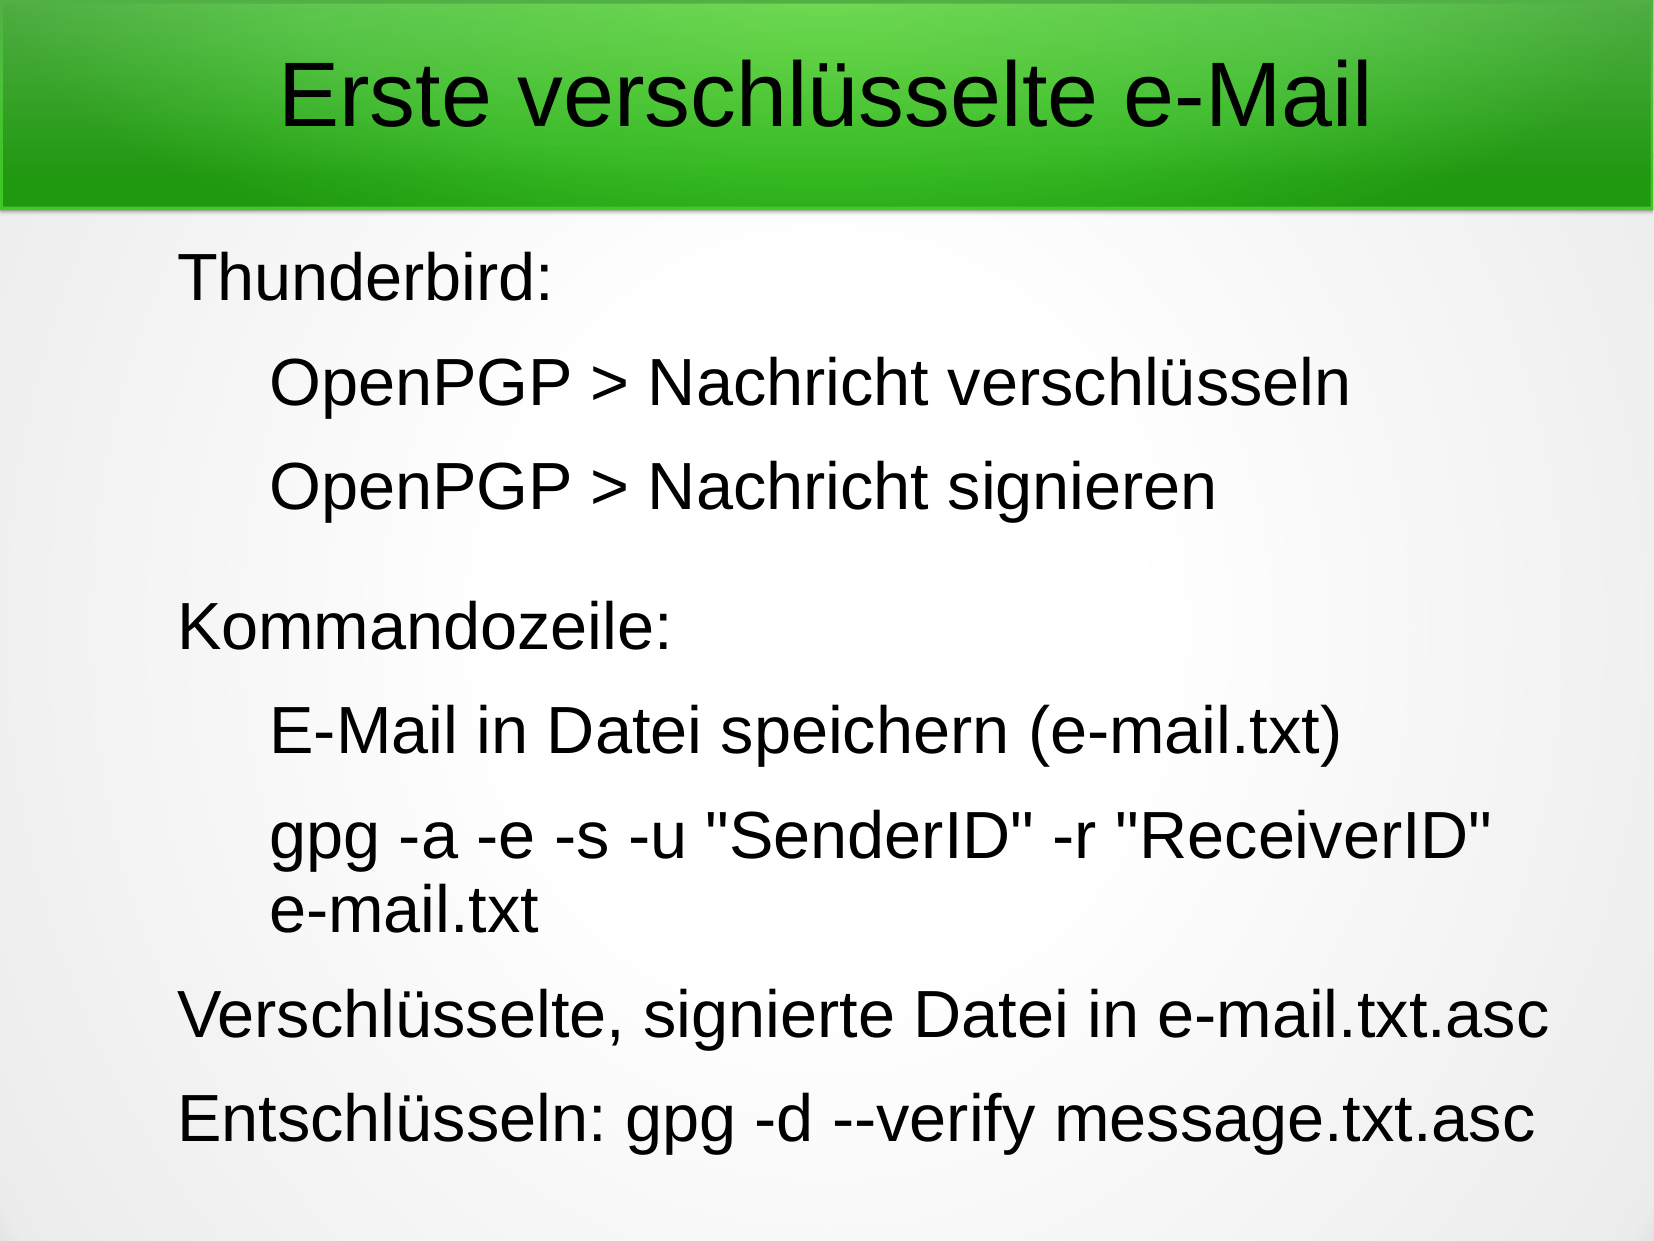

# Erste verschlüsselte e-Mail
Thunderbird:
 OpenPGP > Nachricht verschlüsseln
 OpenPGP > Nachricht signieren
Kommandozeile:
 E-Mail in Datei speichern (e-mail.txt)
 gpg -a -e -s -u "SenderID" -r "ReceiverID" e-mail.txt
Verschlüsselte, signierte Datei in e-mail.txt.asc
Entschlüsseln: gpg -d --verify message.txt.asc